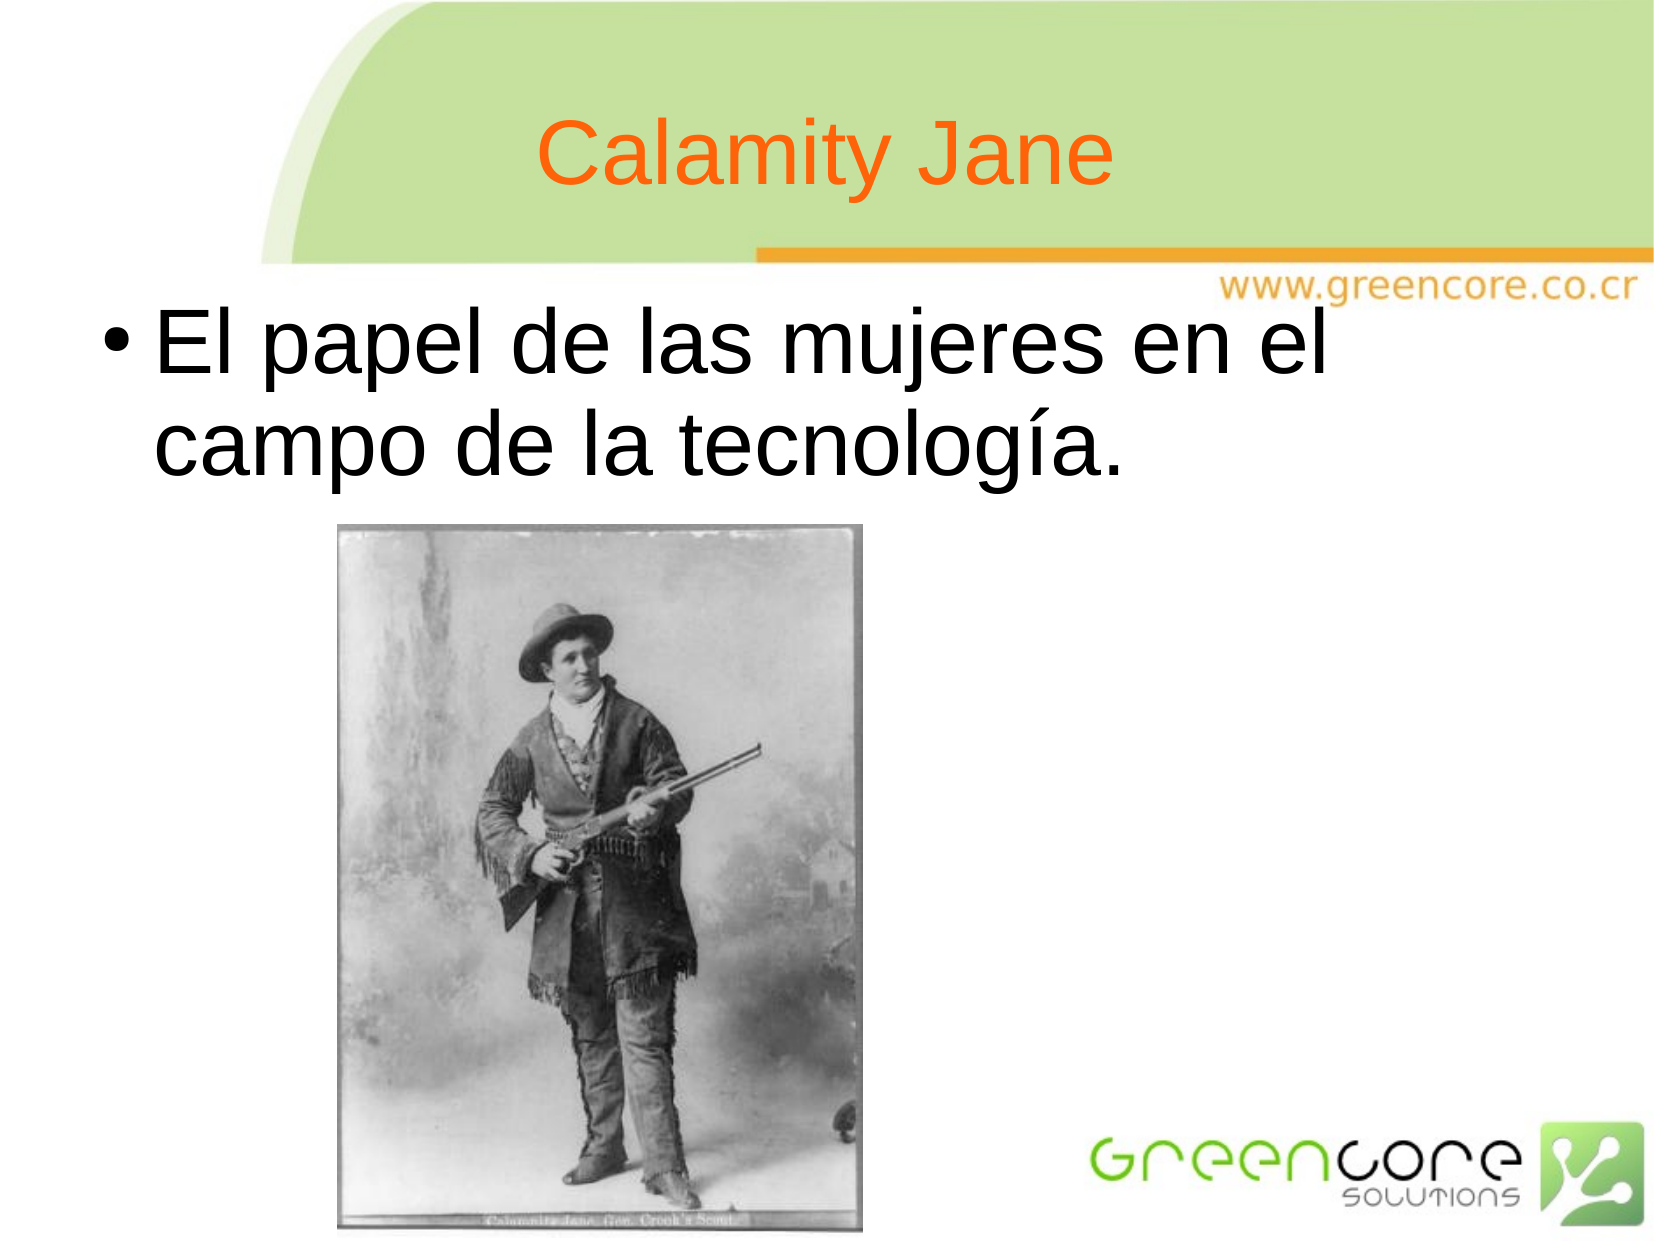

# Calamity Jane
El papel de las mujeres en el campo de la tecnología.